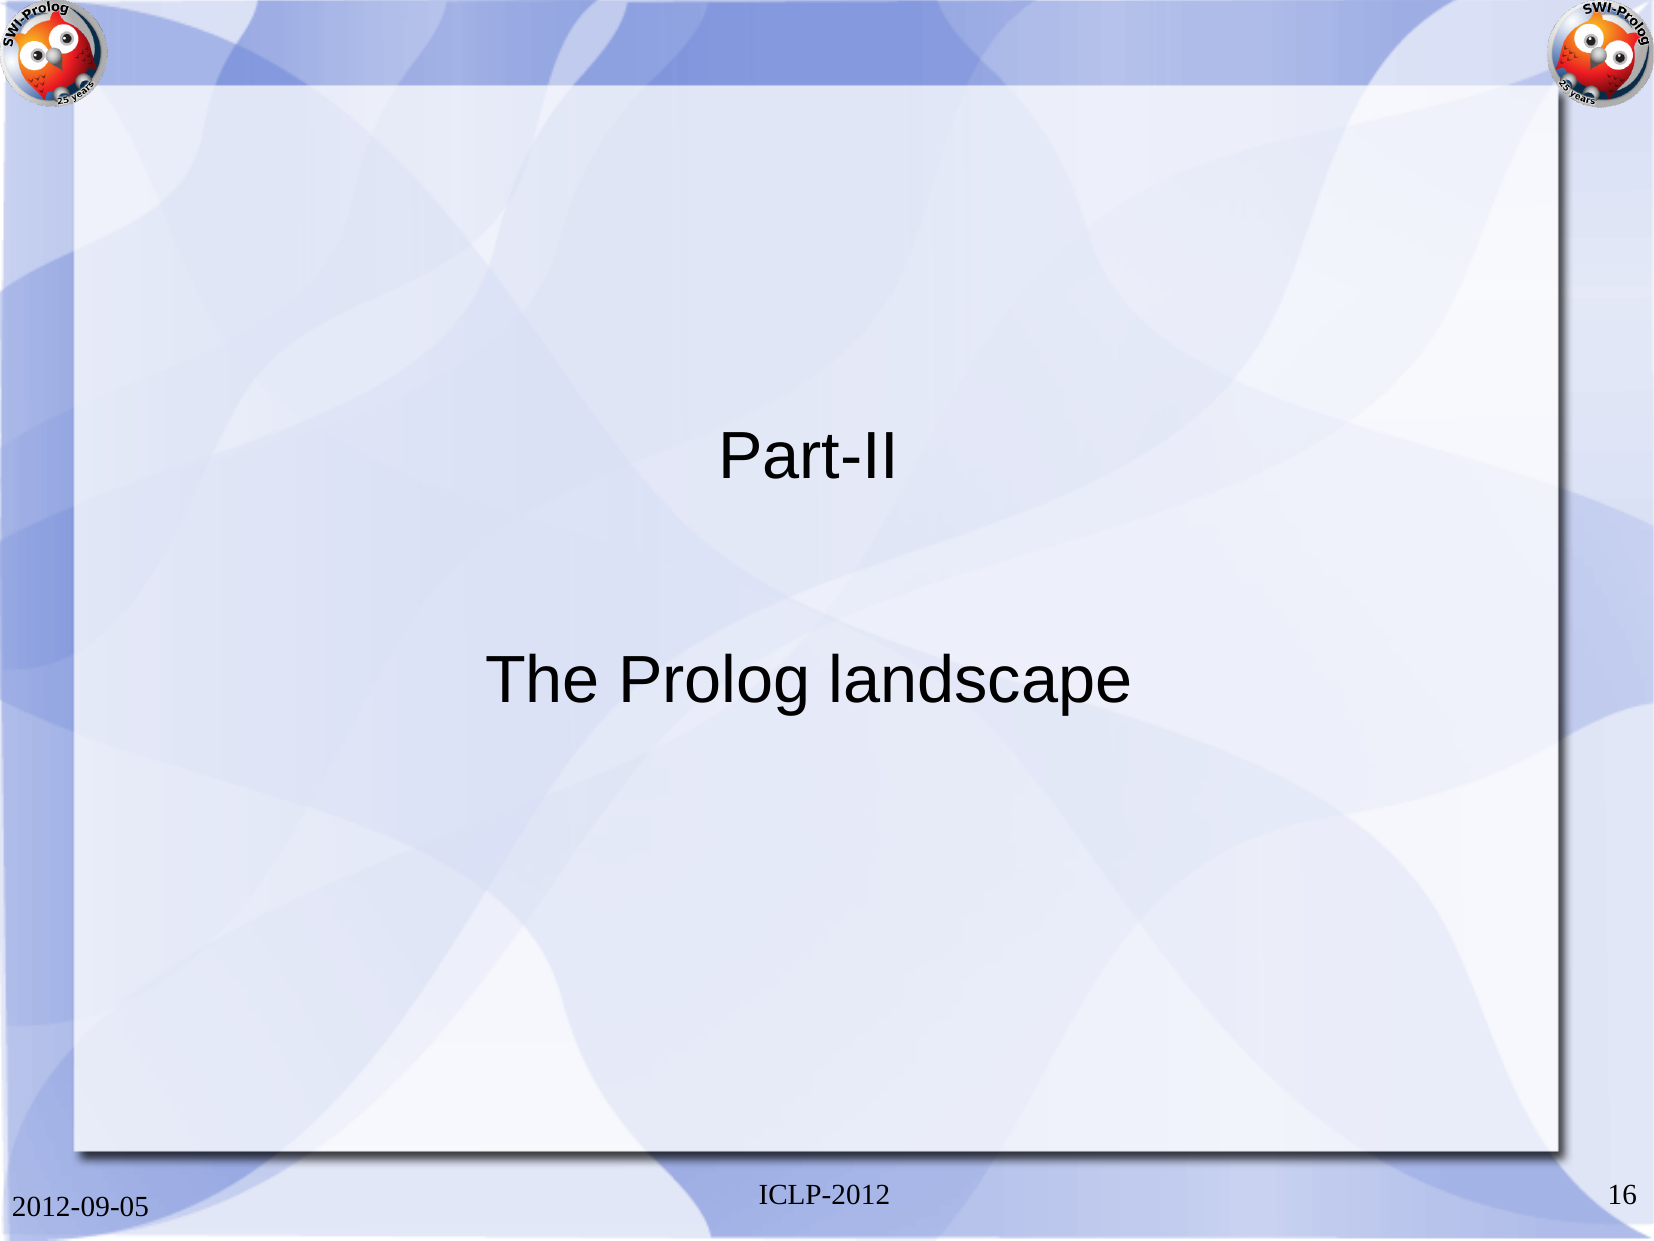

# Part-II
The Prolog landscape
ICLP-2012
16
2012-09-05